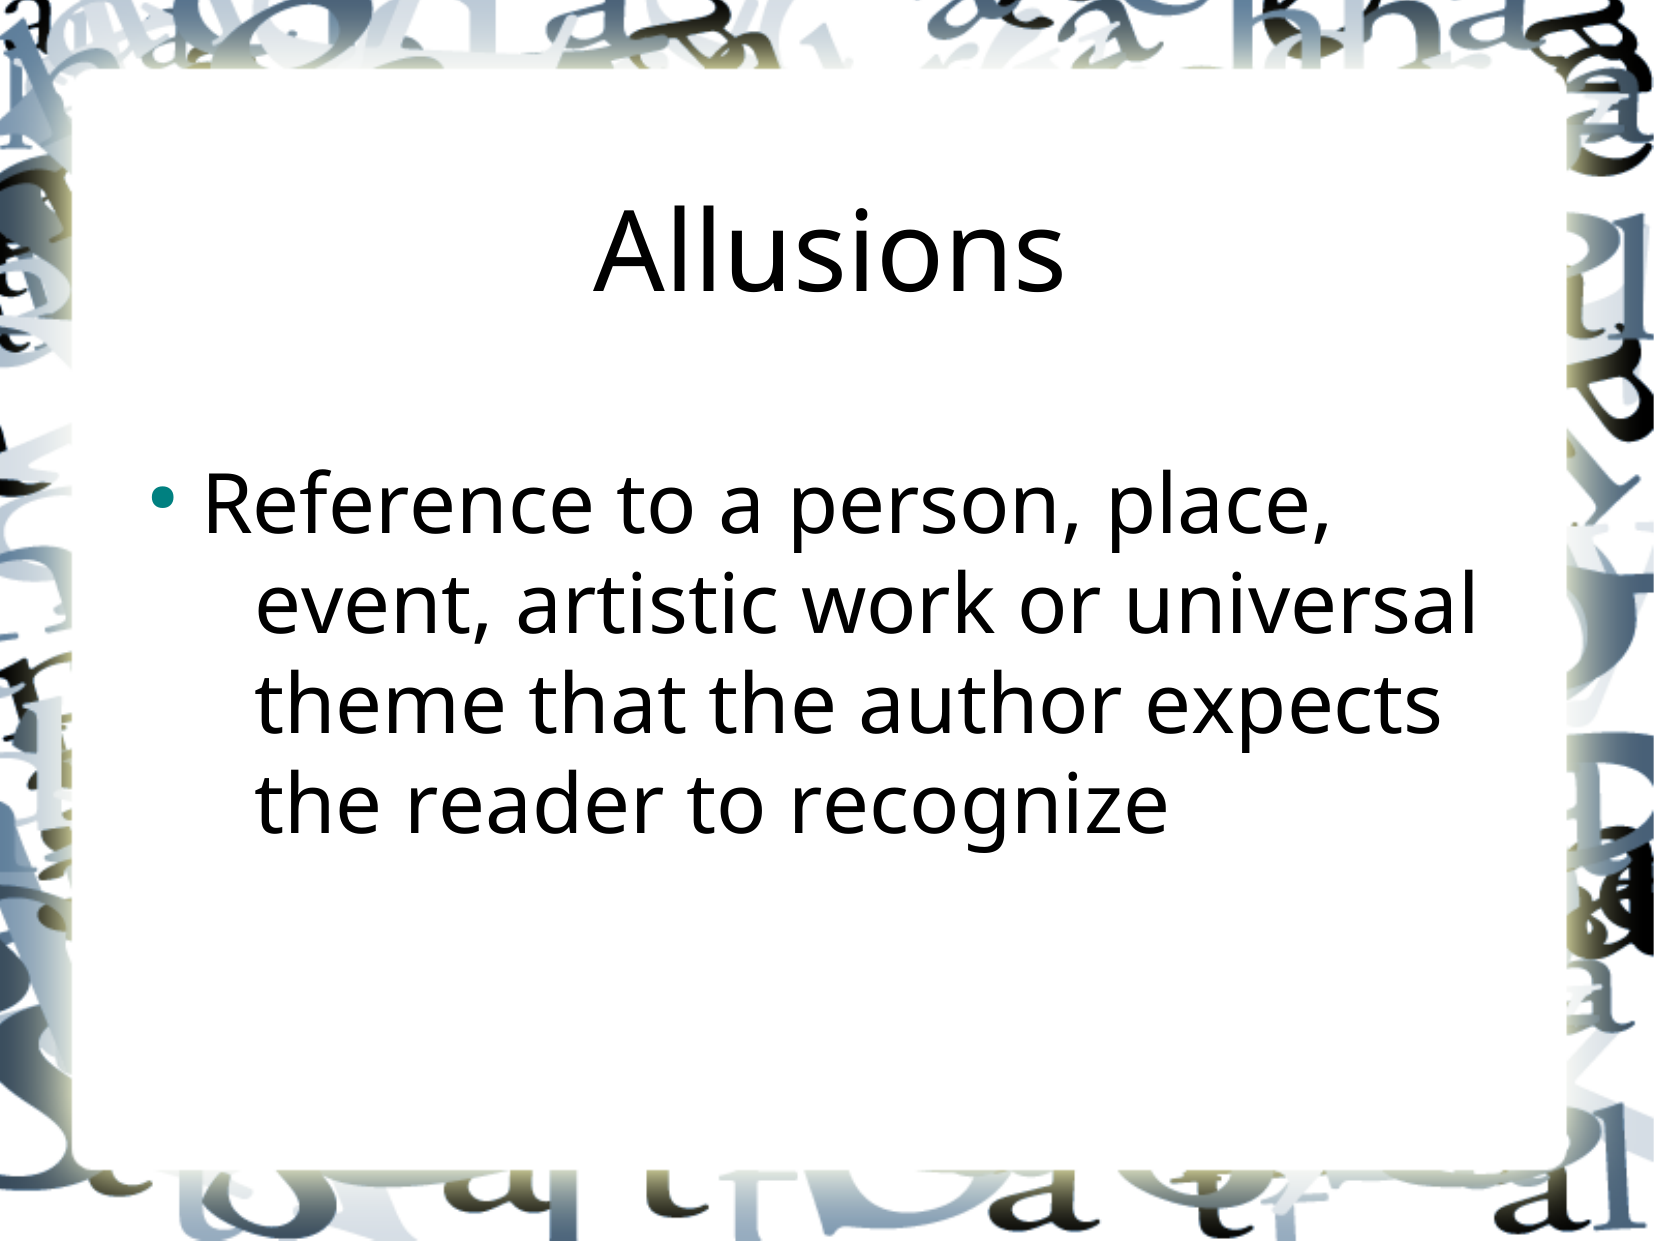

# Allusions
Reference to a person, place, event, artistic work or universal theme that the author expects the reader to recognize